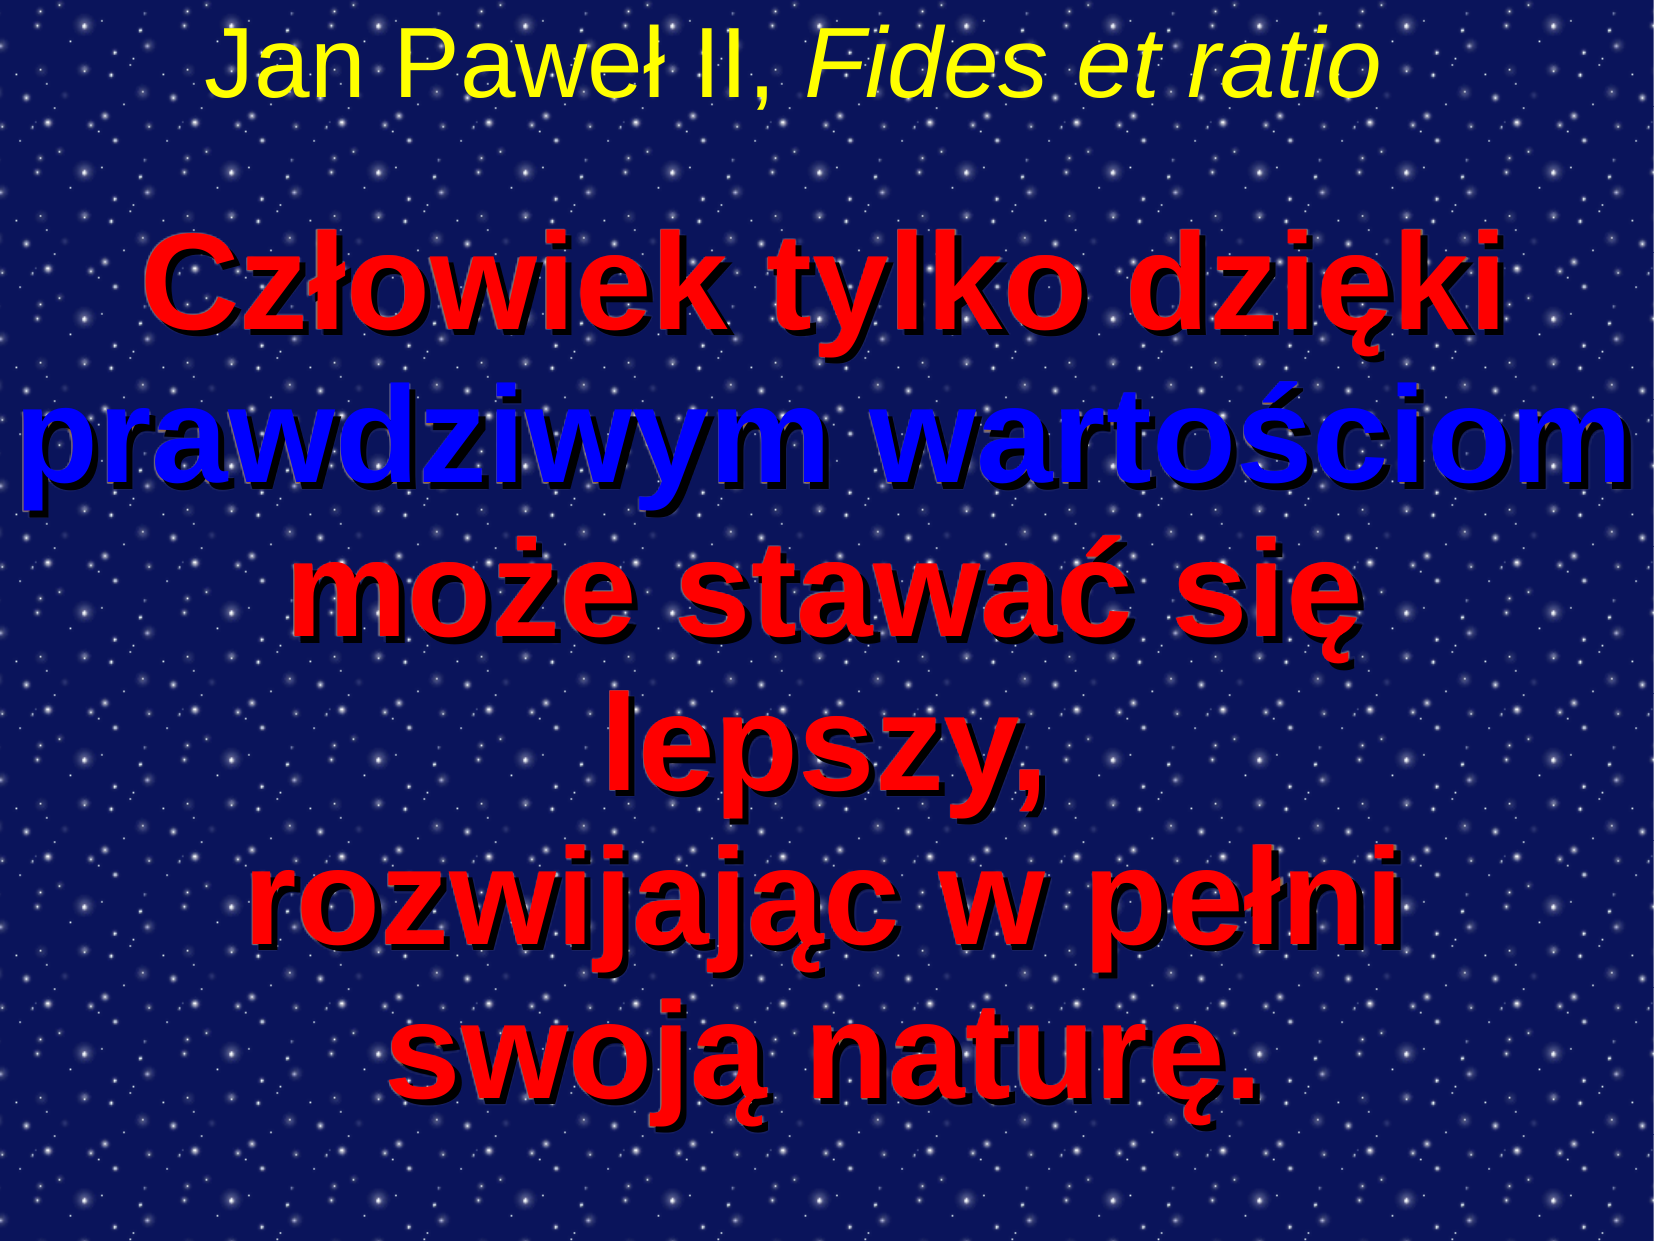

Jan Paweł II, Fides et ratio
# Człowiek tylko dzięki
prawdziwym wartościom
może stawać się
lepszy,
rozwijając w pełni
swoją naturę.